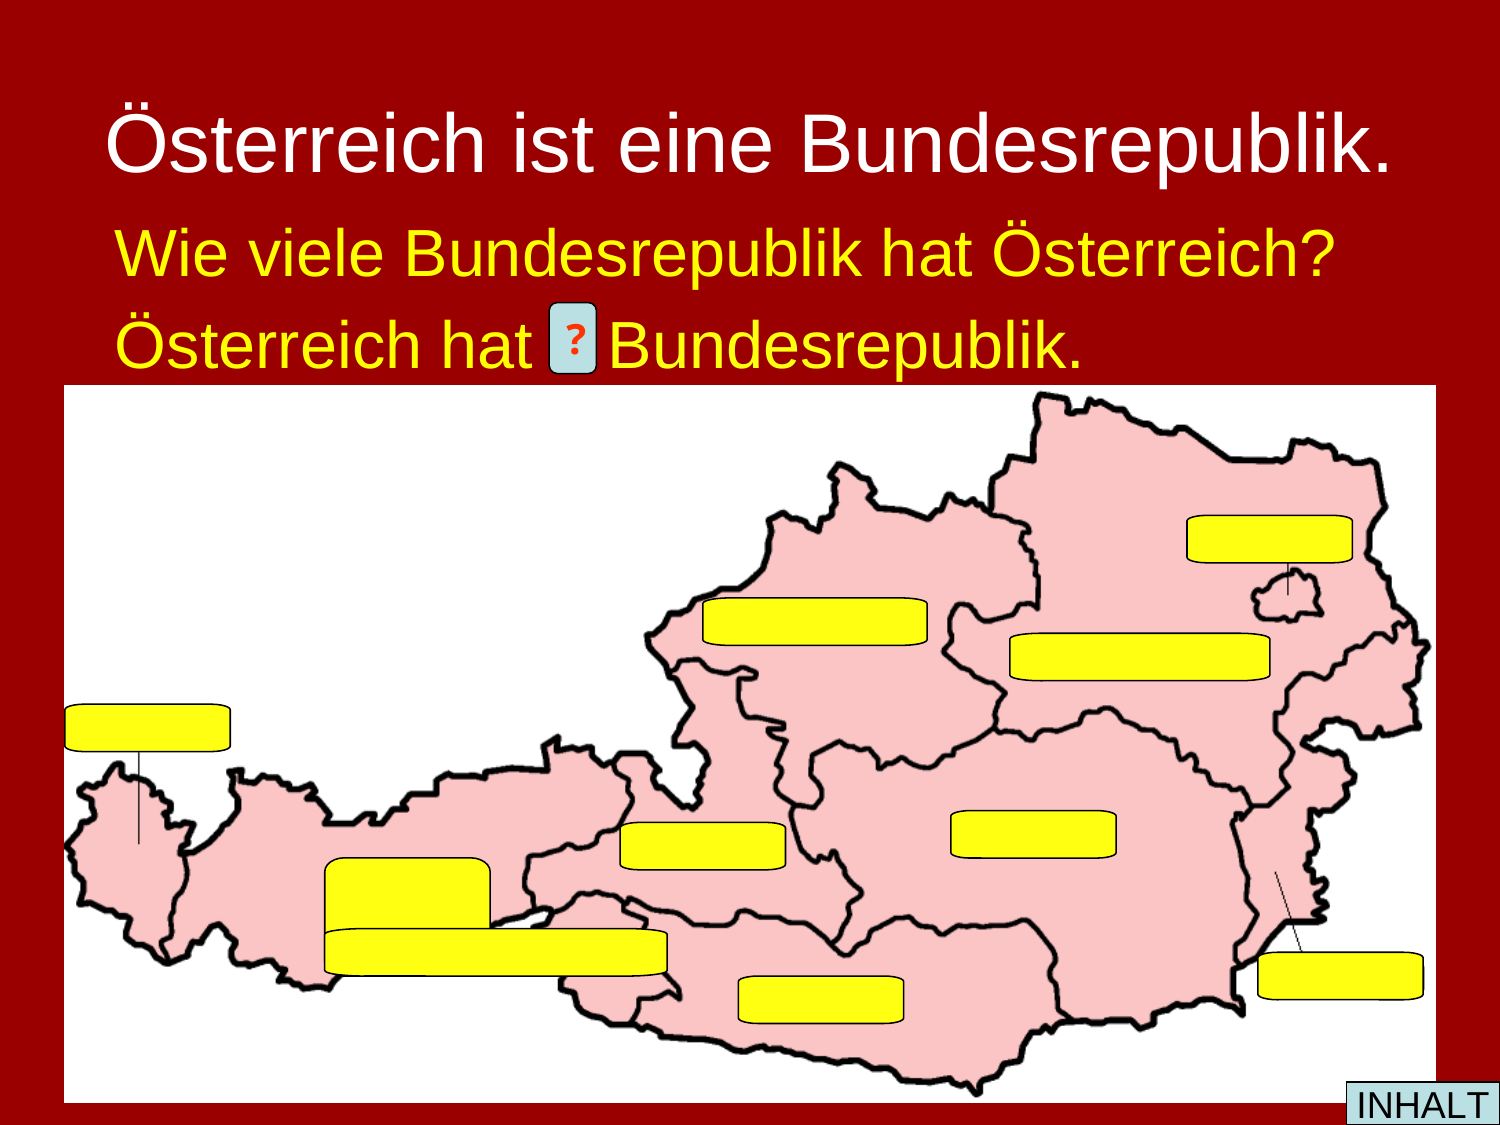

# Österreich ist eine Bundesrepublik.
Wie viele Bundesrepublik hat Österreich?
Österreich hat 9 Bundesrepublik.
?
INHALT